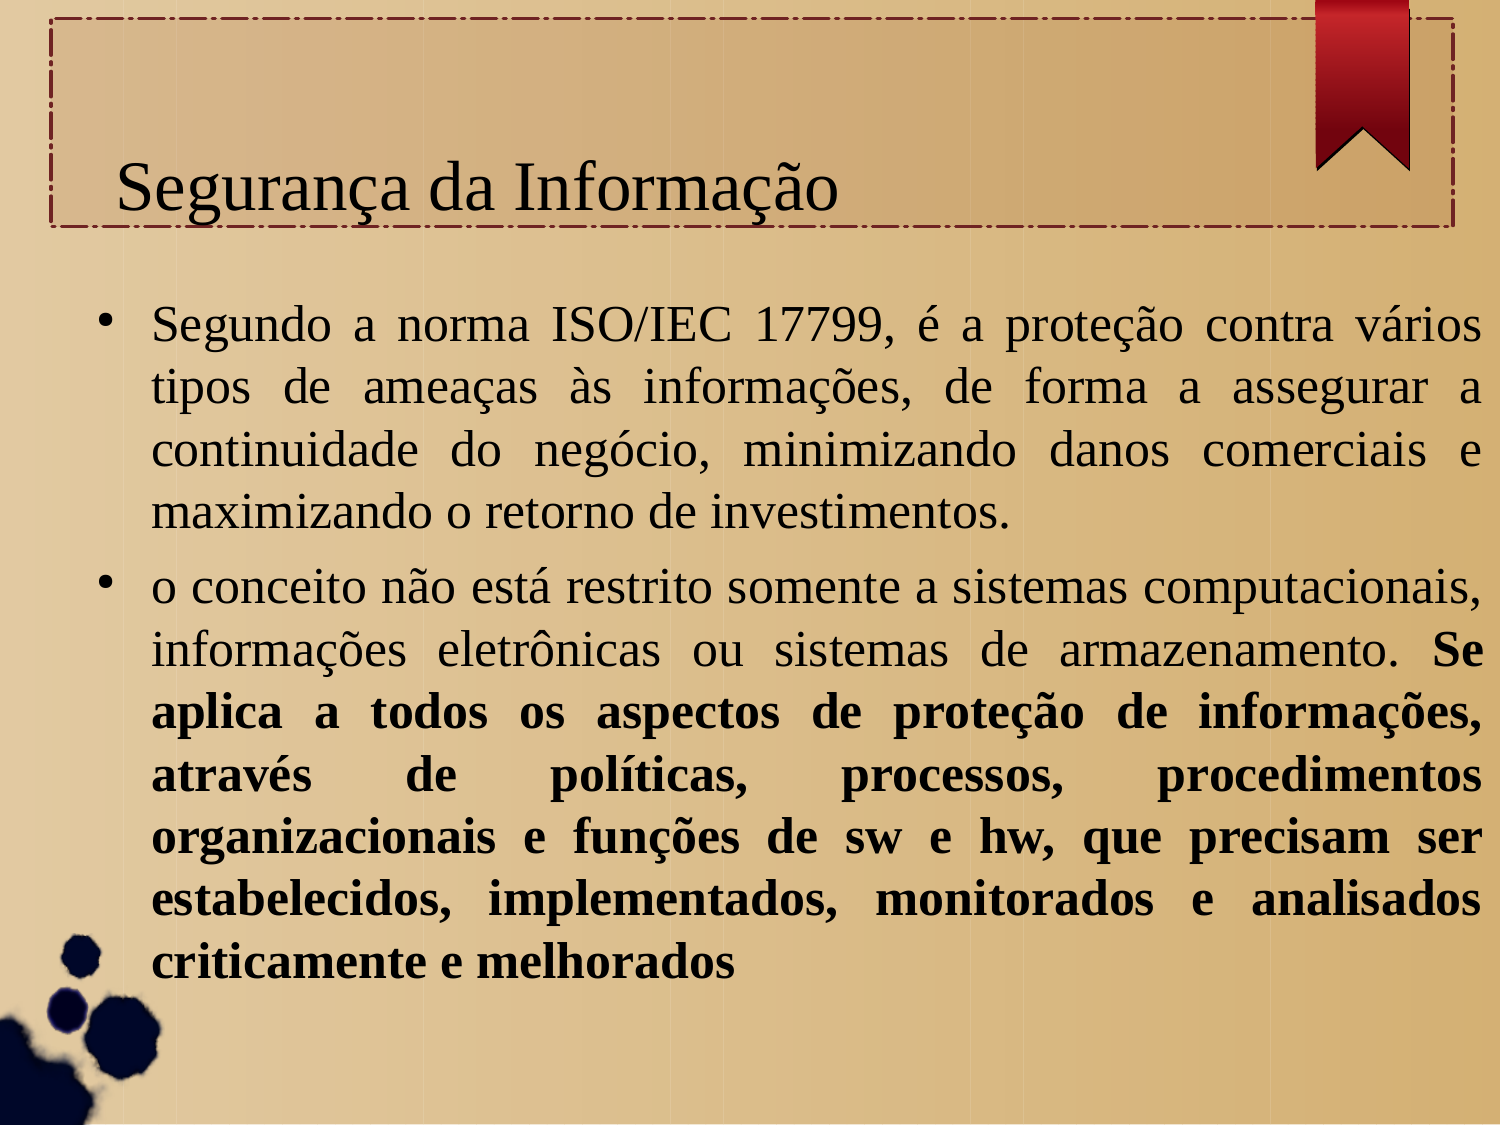

# Segurança da Informação
Segundo a norma ISO/IEC 17799, é a proteção contra vários tipos de ameaças às informações, de forma a assegurar a continuidade do negócio, minimizando danos comerciais e maximizando o retorno de investimentos.
o conceito não está restrito somente a sistemas computacionais, informações eletrônicas ou sistemas de armazenamento. Se aplica a todos os aspectos de proteção de informações, através de políticas, processos, procedimentos organizacionais e funções de sw e hw, que precisam ser estabelecidos, implementados, monitorados e analisados criticamente e melhorados